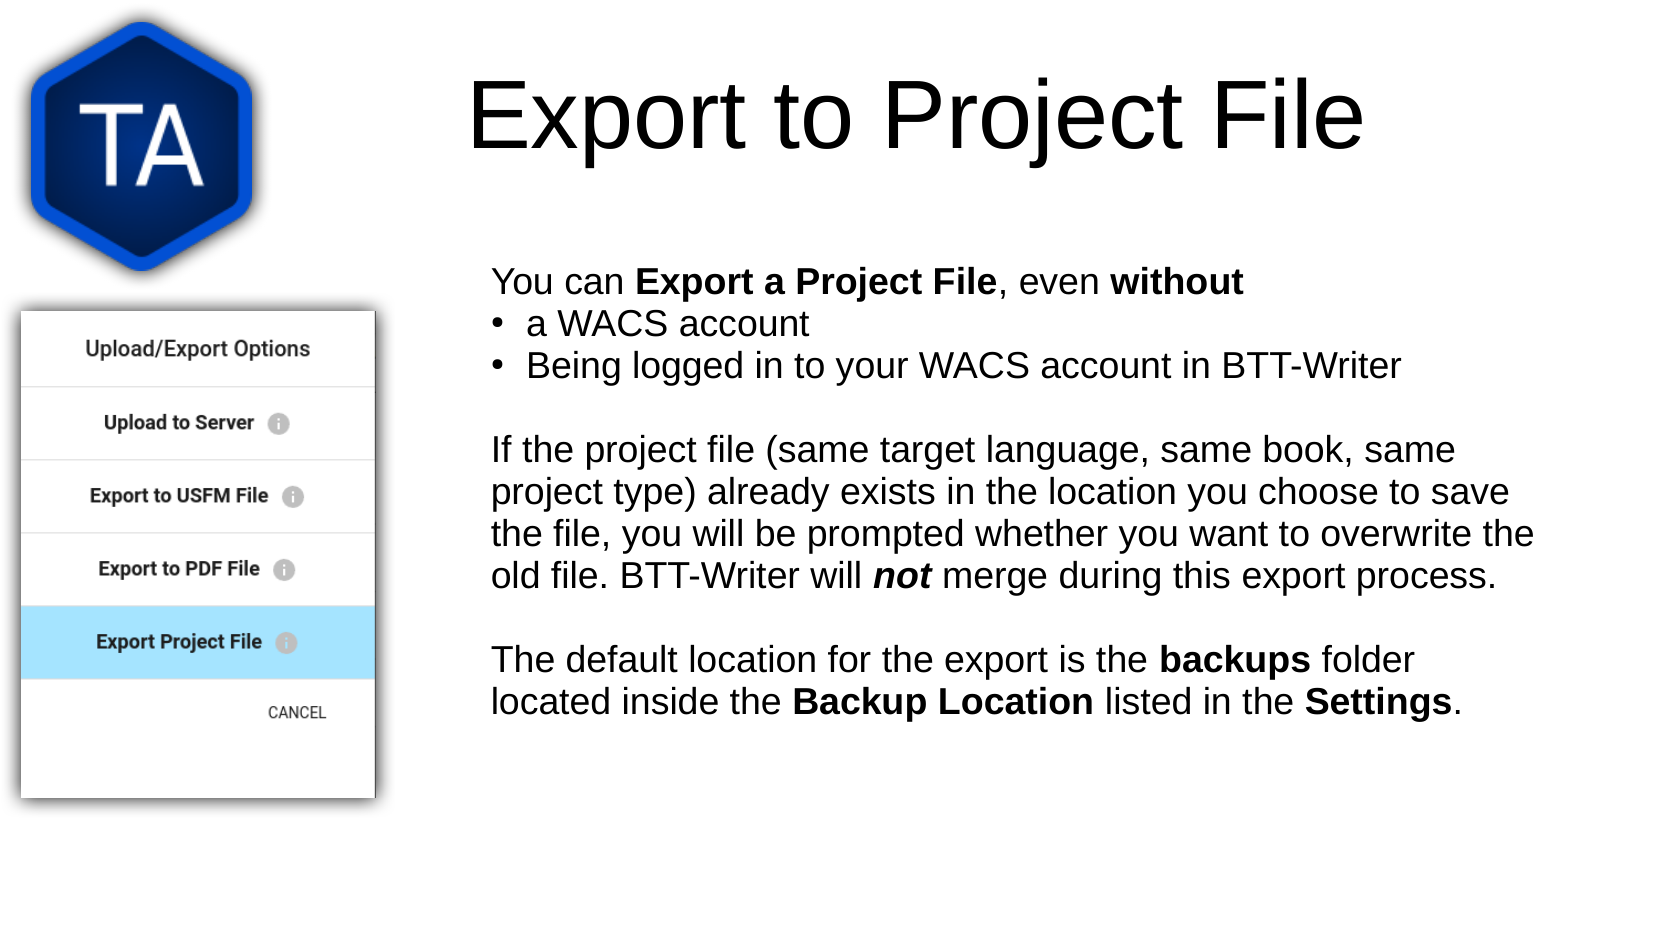

# Export to Project File
You can Export a Project File, even without
a WACS account
Being logged in to your WACS account in BTT-Writer
If the project file (same target language, same book, same project type) already exists in the location you choose to save the file, you will be prompted whether you want to overwrite the old file. BTT-Writer will not merge during this export process.
The default location for the export is the backups folder located inside the Backup Location listed in the Settings.